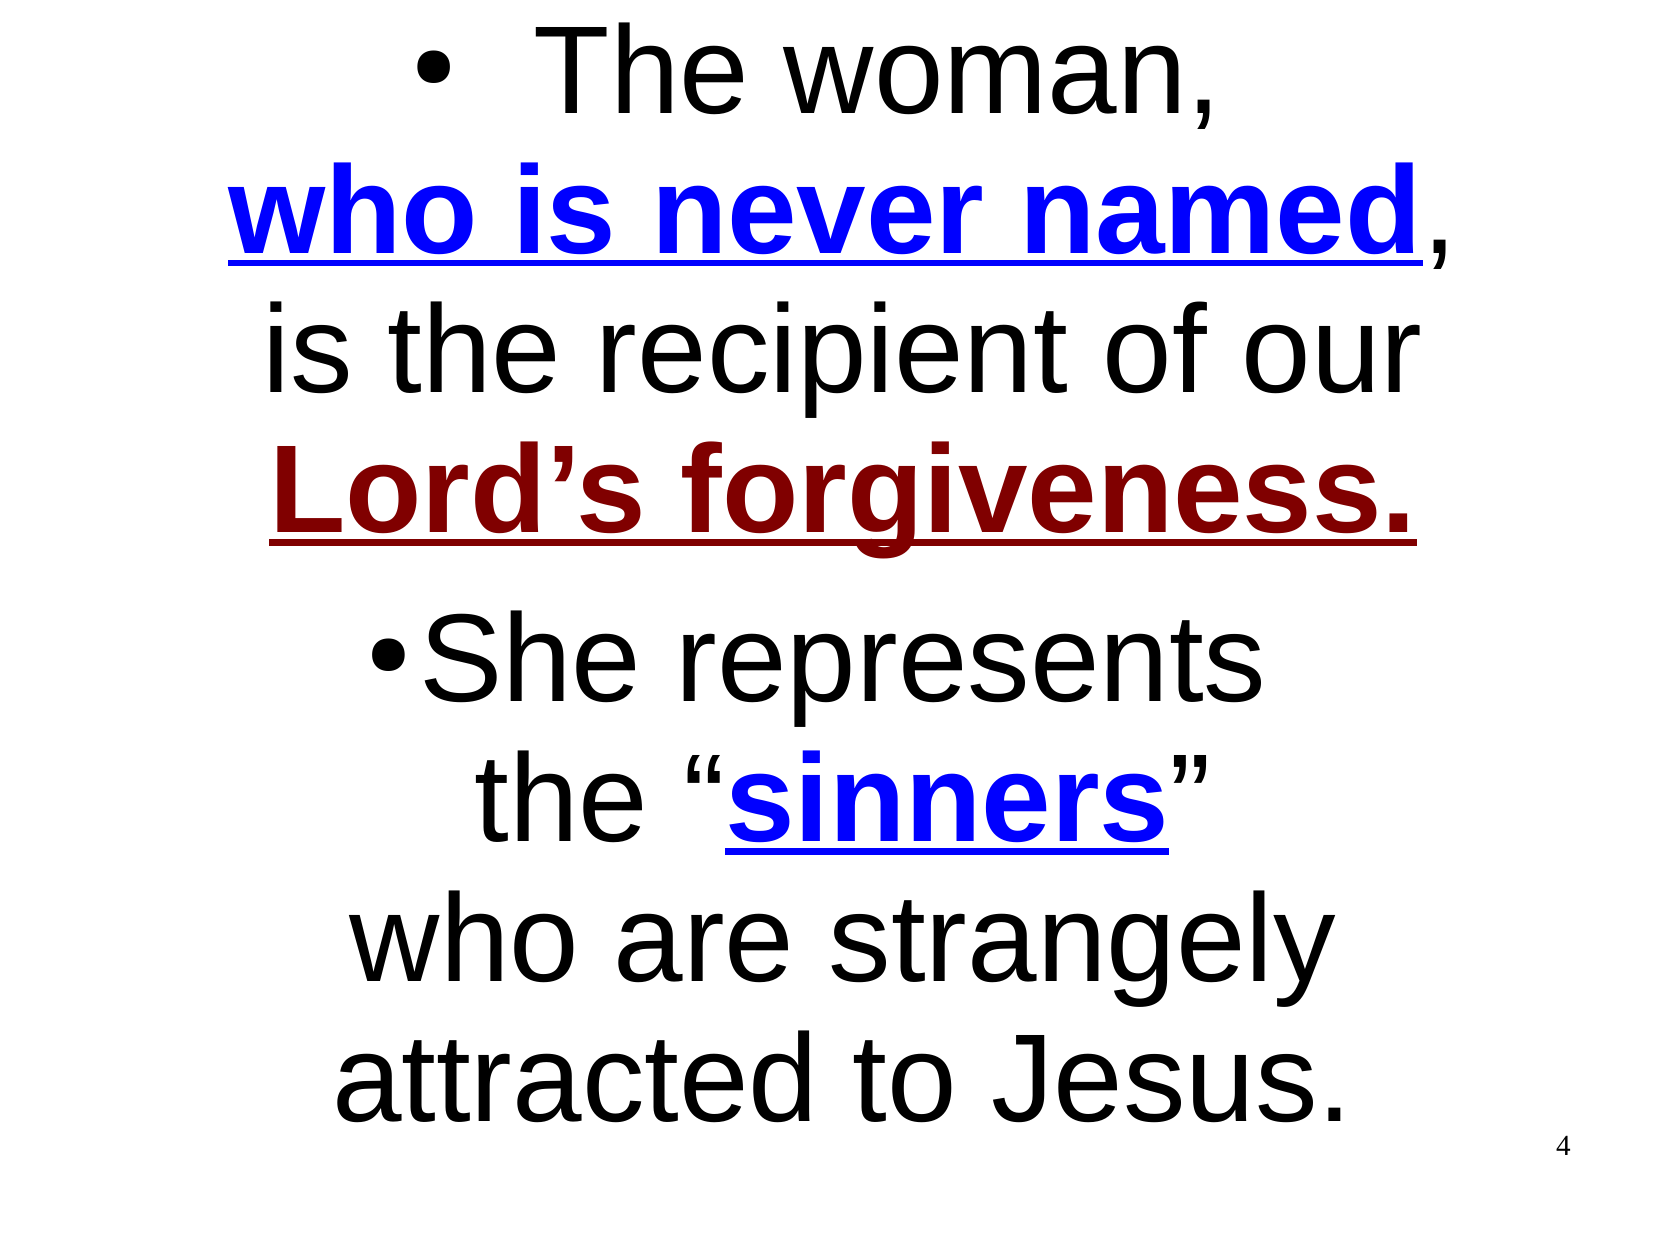

# The woman, who is never named, is the recipient of our Lord’s forgiveness.
She represents
the “sinners”
who are strangely
attracted to Jesus.
4